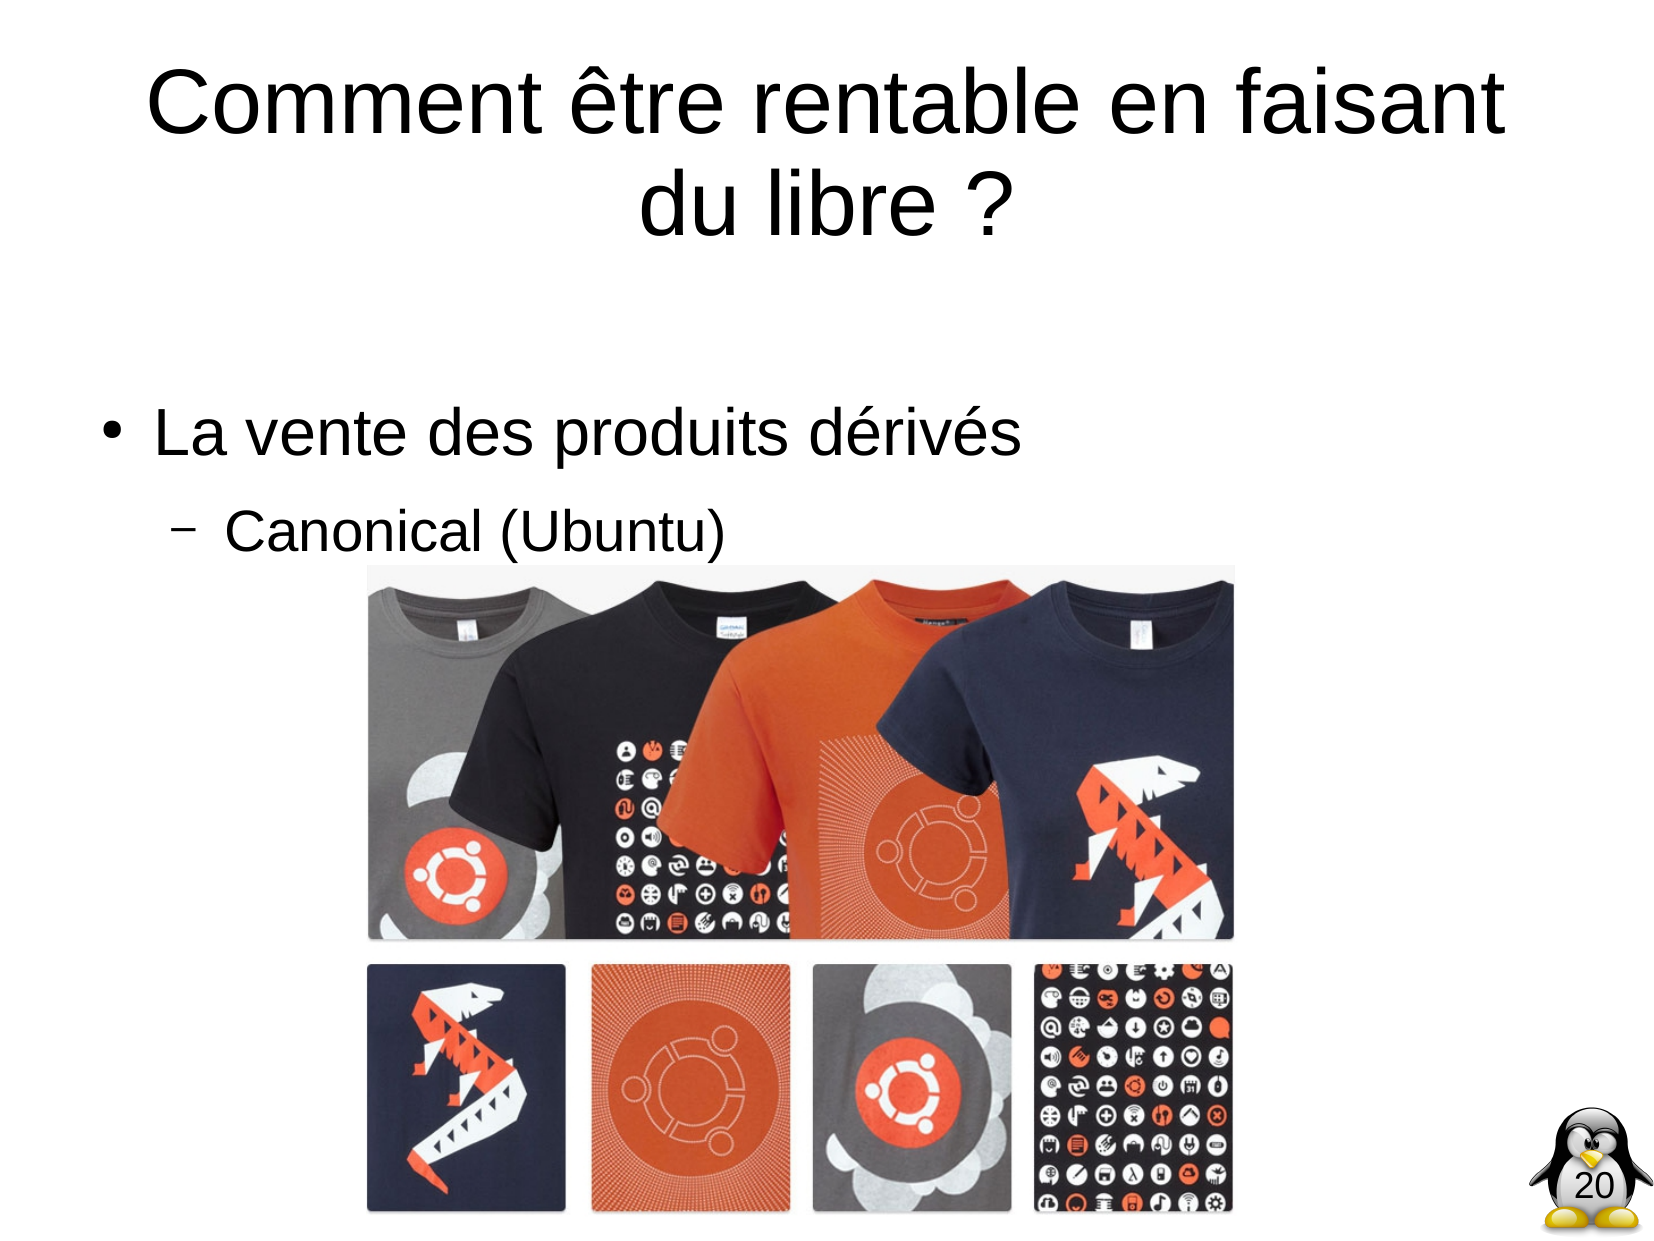

# Comment être rentable en faisant du libre ?
La vente des produits dérivés
Canonical (Ubuntu)